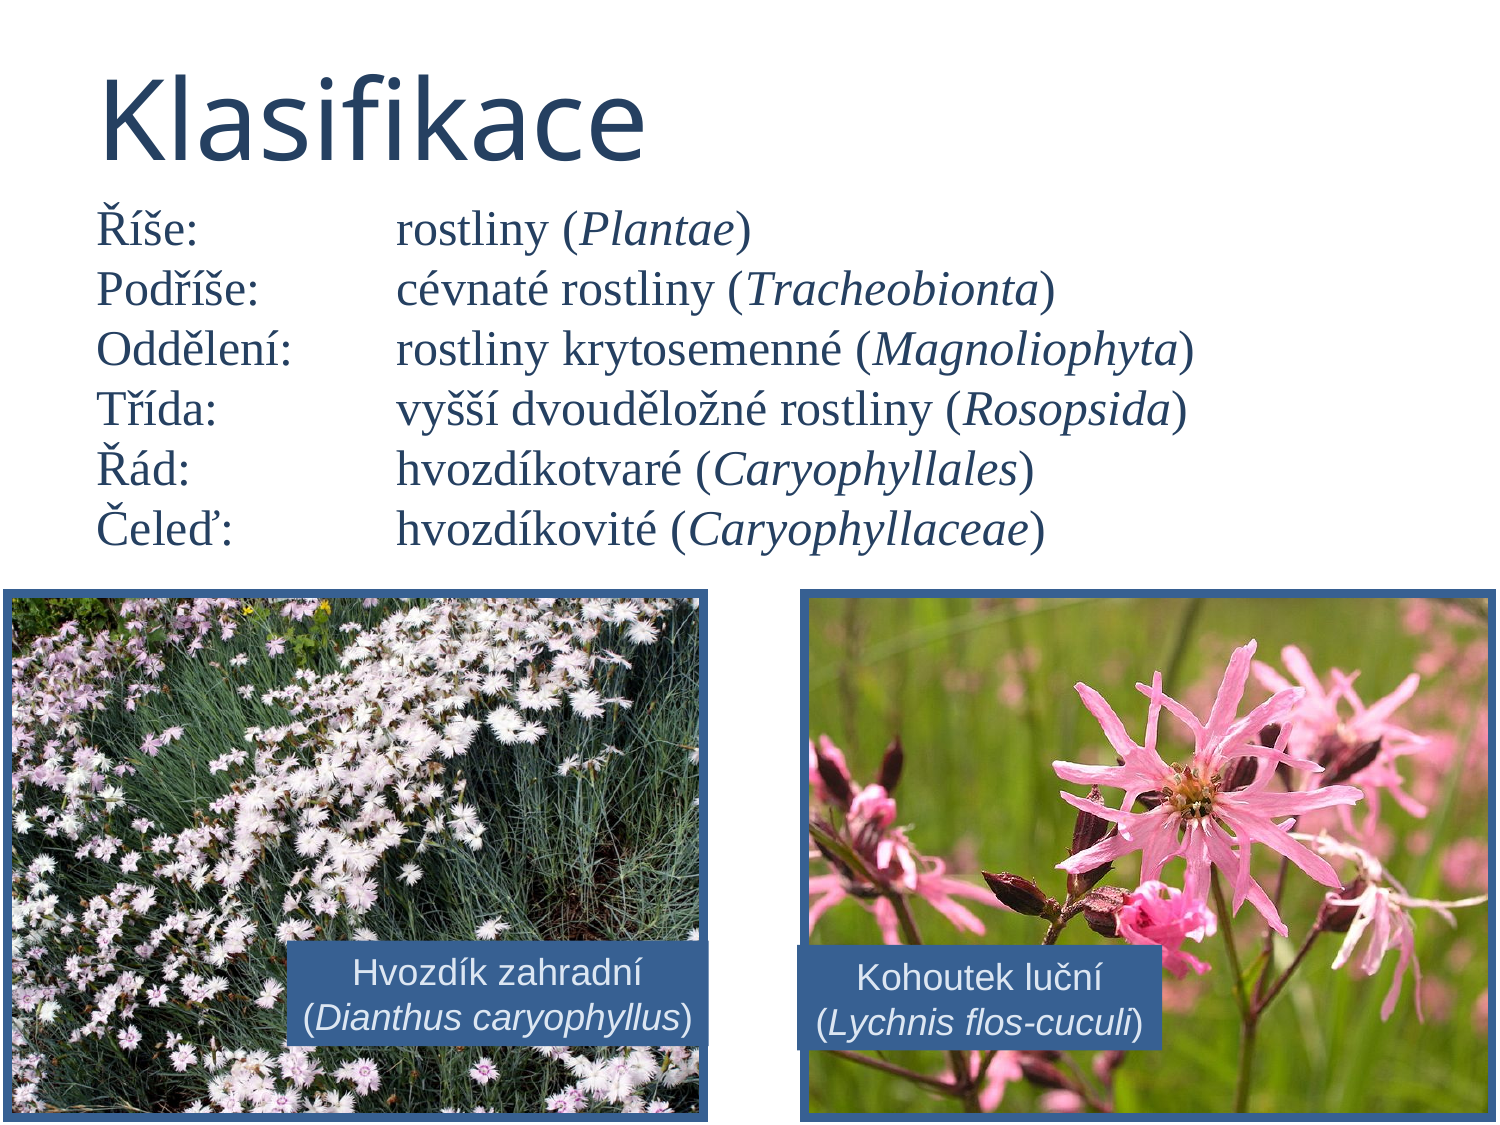

# Klasifikace
Říše:		rostliny (Plantae)
Podříše:	cévnaté rostliny (Tracheobionta)
Oddělení:	rostliny krytosemenné (Magnoliophyta)
Třída:		vyšší dvouděložné rostliny (Rosopsida)
Řád:		hvozdíkotvaré (Caryophyllales)
Čeleď:		hvozdíkovité (Caryophyllaceae)
Hvozdík zahradní (Dianthus caryophyllus)
Kohoutek luční
(Lychnis flos-cuculi)